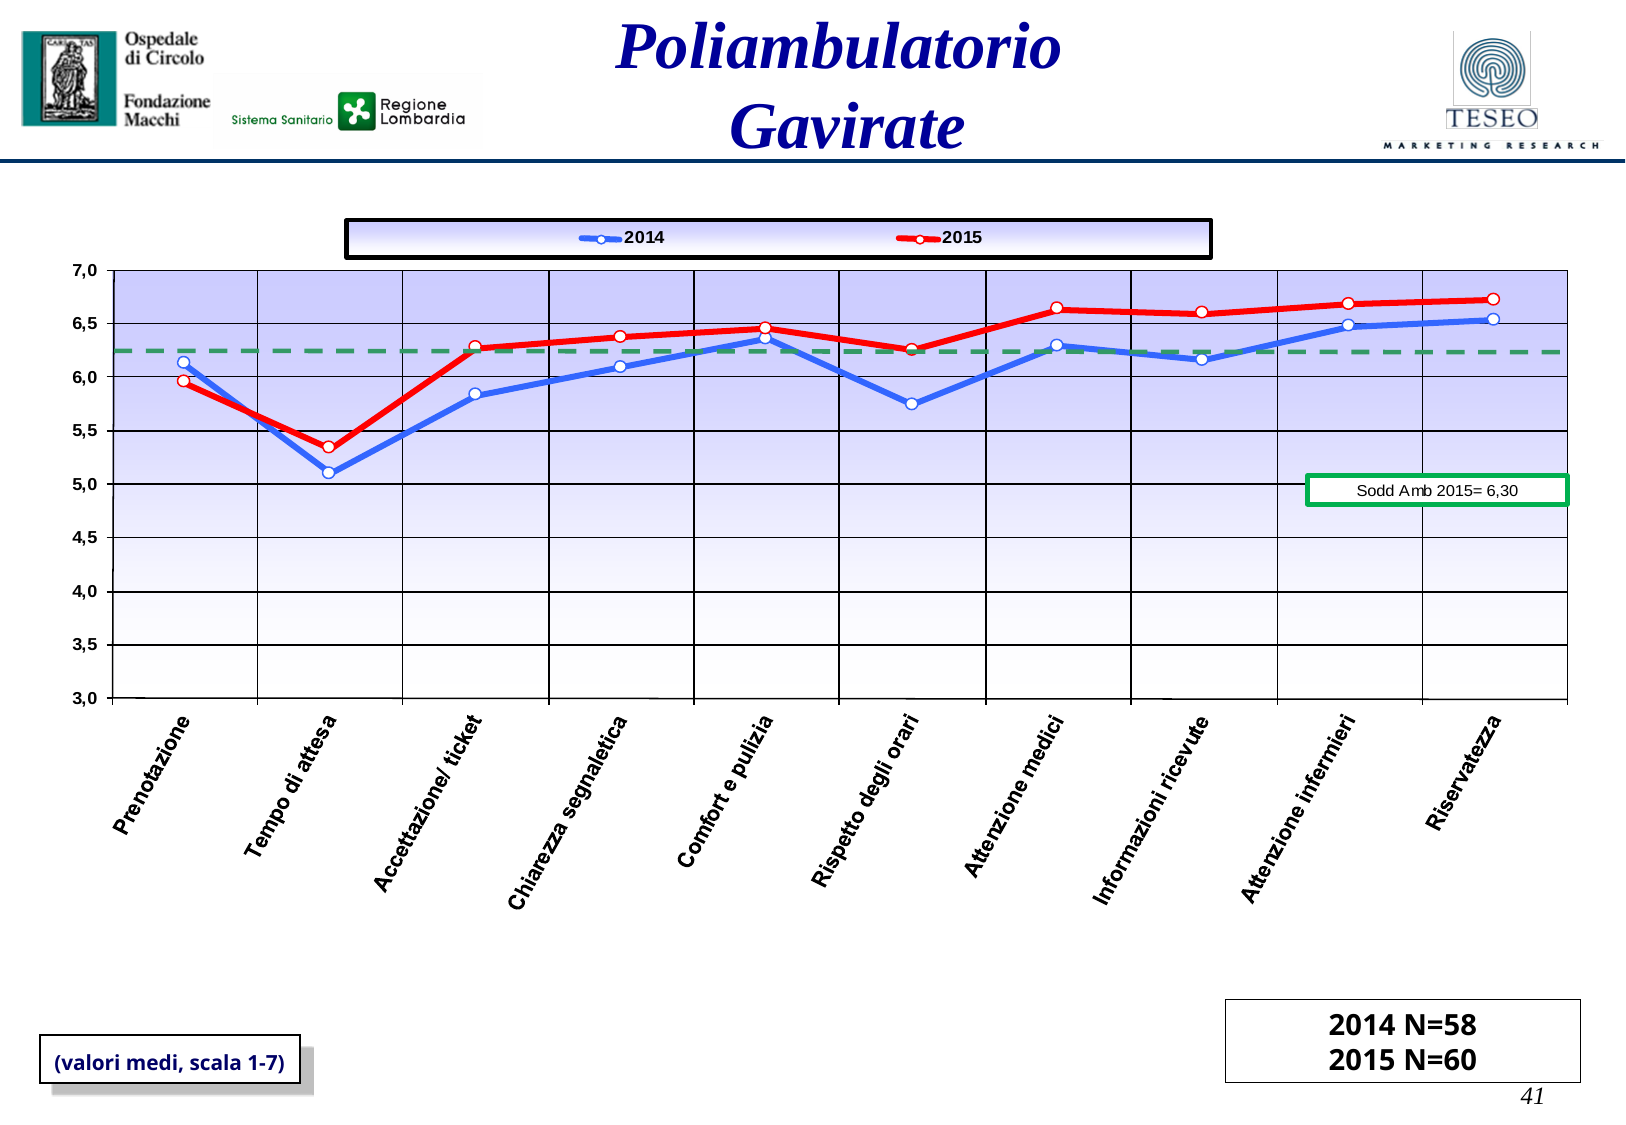

Poliambulatorio
Gavirate
2014 N=58
2015 N=60
(valori medi, scala 1-7)